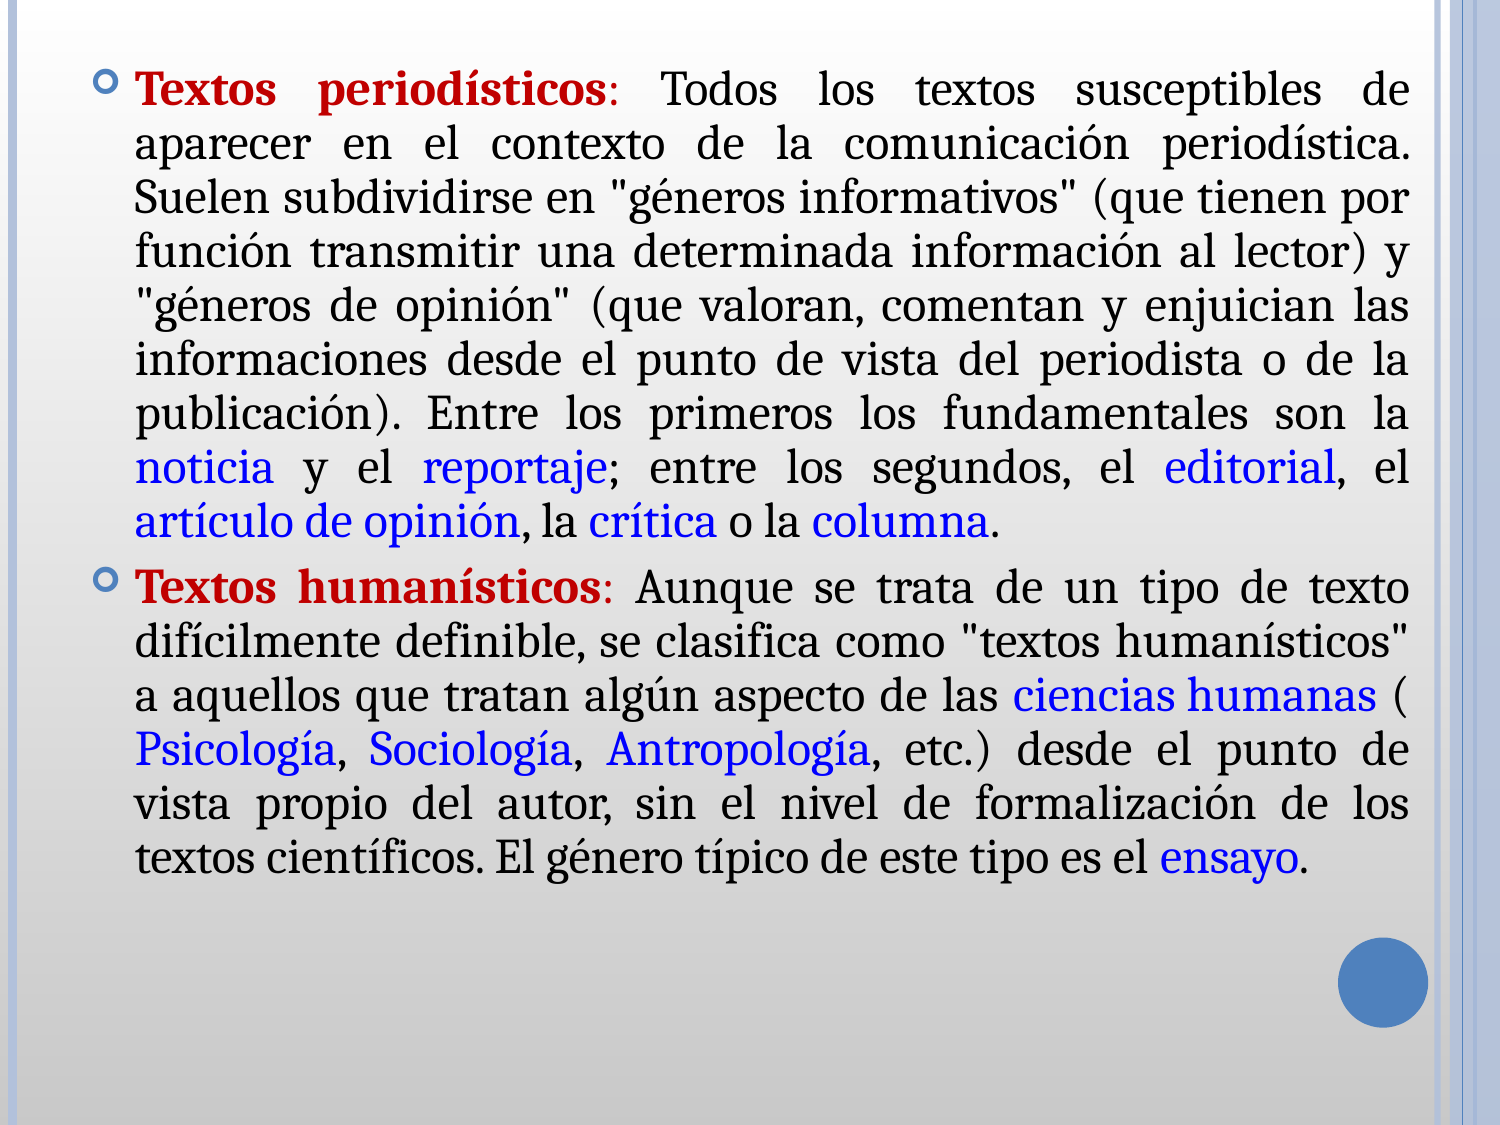

# Textos periodísticos: Todos los textos susceptibles de aparecer en el contexto de la comunicación periodística. Suelen subdividirse en "géneros informativos" (que tienen por función transmitir una determinada información al lector) y "géneros de opinión" (que valoran, comentan y enjuician las informaciones desde el punto de vista del periodista o de la publicación). Entre los primeros los fundamentales son la noticia y el reportaje; entre los segundos, el editorial, el artículo de opinión, la crítica o la columna.
Textos humanísticos: Aunque se trata de un tipo de texto difícilmente definible, se clasifica como "textos humanísticos" a aquellos que tratan algún aspecto de las ciencias humanas (Psicología, Sociología, Antropología, etc.) desde el punto de vista propio del autor, sin el nivel de formalización de los textos científicos. El género típico de este tipo es el ensayo.